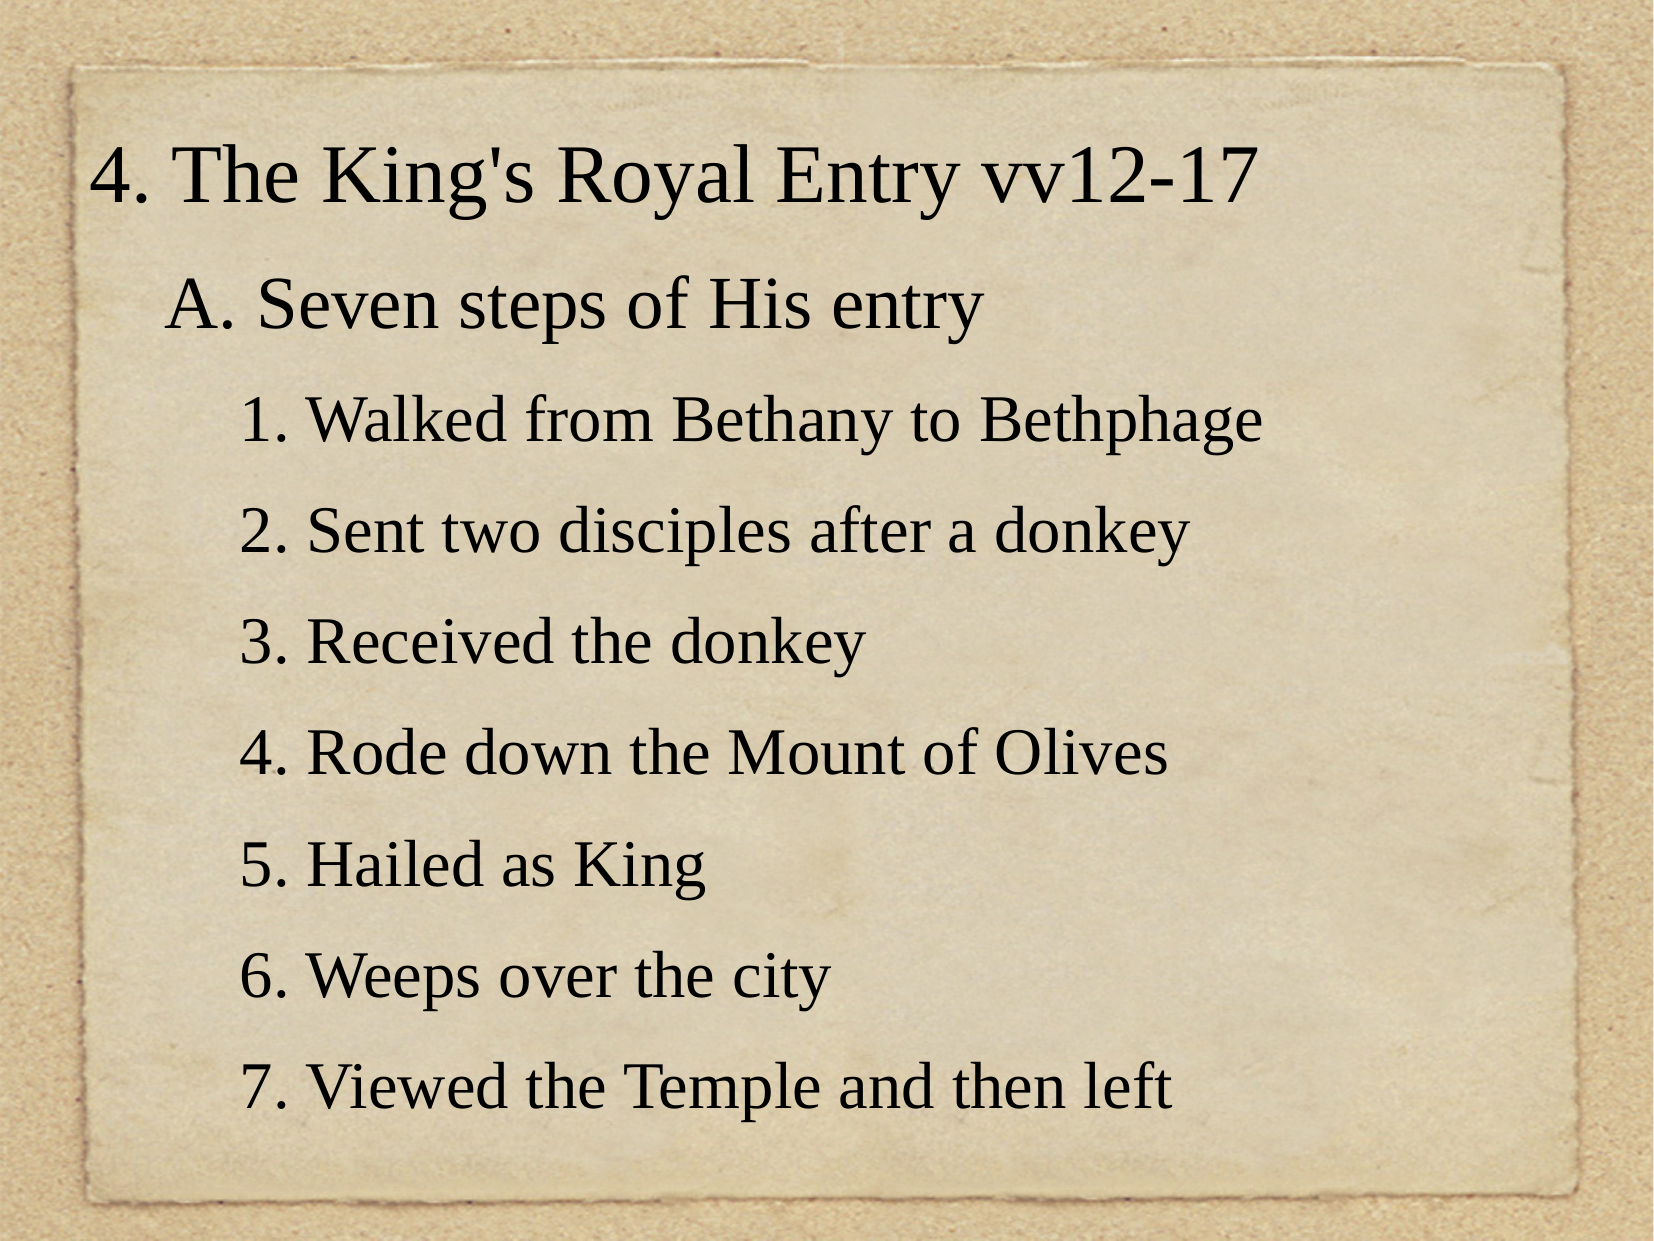

4. The King's Royal Entry vv12-17
	A. Seven steps of His entry
		1. Walked from Bethany to Bethphage
		2. Sent two disciples after a donkey
		3. Received the donkey
		4. Rode down the Mount of Olives
		5. Hailed as King
		6. Weeps over the city
		7. Viewed the Temple and then left